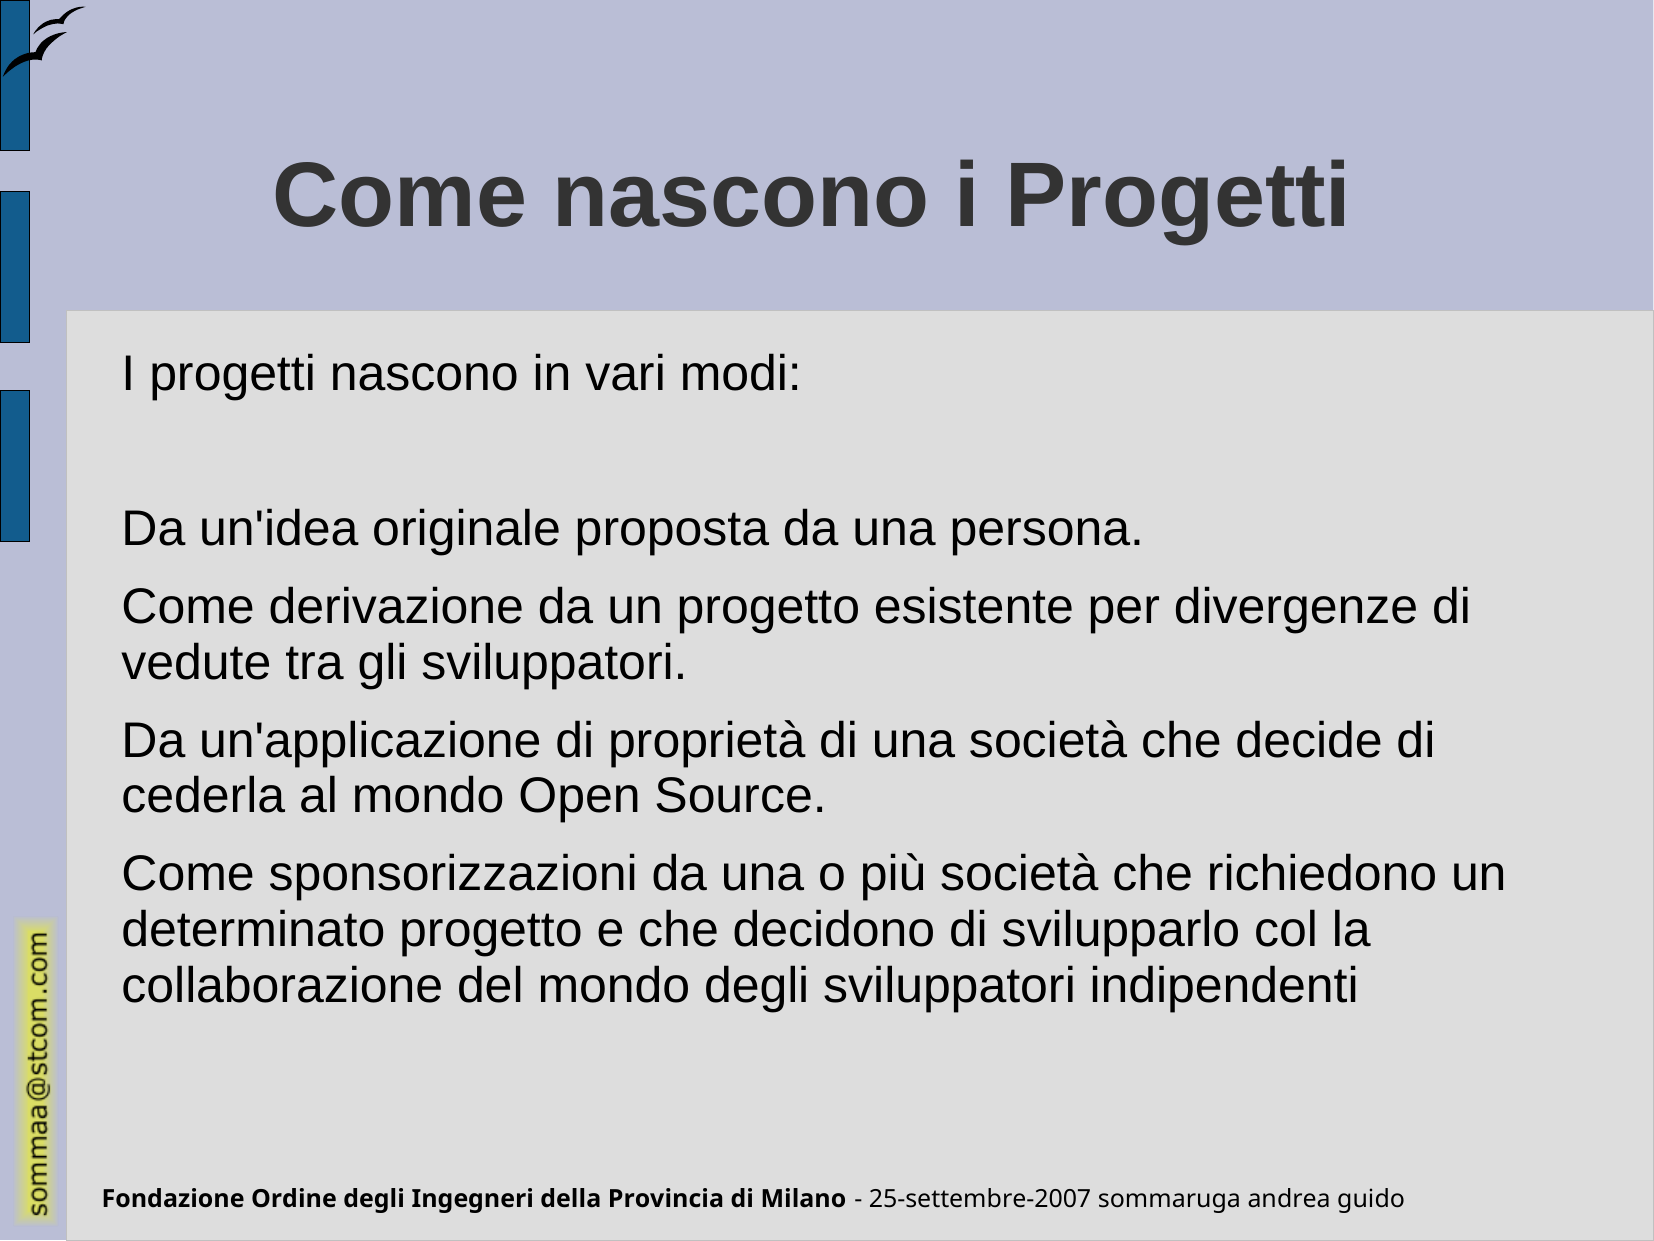

# Come nascono i Progetti
I progetti nascono in vari modi:
Da un'idea originale proposta da una persona.
Come derivazione da un progetto esistente per divergenze di vedute tra gli sviluppatori.
Da un'applicazione di proprietà di una società che decide di cederla al mondo Open Source.
Come sponsorizzazioni da una o più società che richiedono un determinato progetto e che decidono di svilupparlo col la collaborazione del mondo degli sviluppatori indipendenti